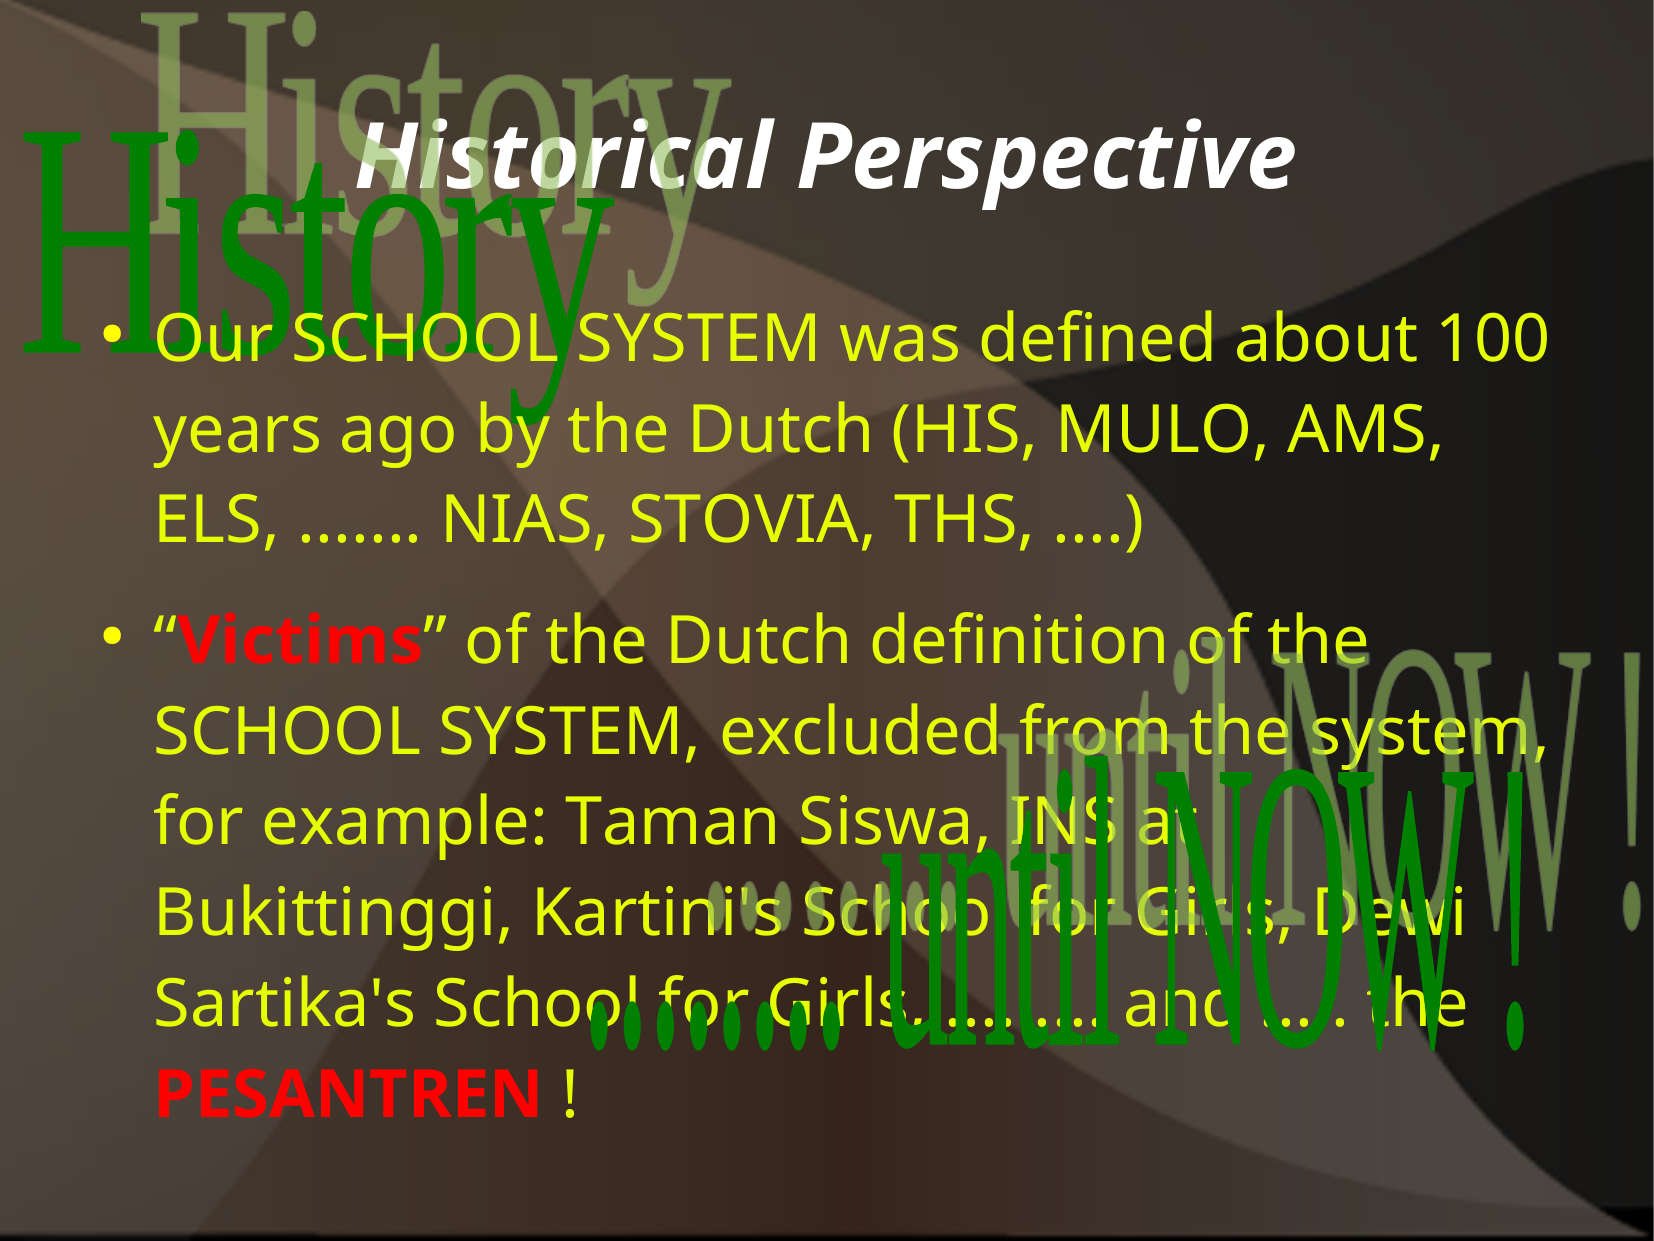

# Historical Perspective
History
Our SCHOOL SYSTEM was defined about 100 years ago by the Dutch (HIS, MULO, AMS, ELS, ....... NIAS, STOVIA, THS, ....)
“Victims” of the Dutch definition of the SCHOOL SYSTEM, excluded from the system, for example: Taman Siswa, INS at Bukittinggi, Kartini's School for Girls, Dewi Sartika's School for Girls, ......... and ..... the PESANTREN !
........ until NOW !